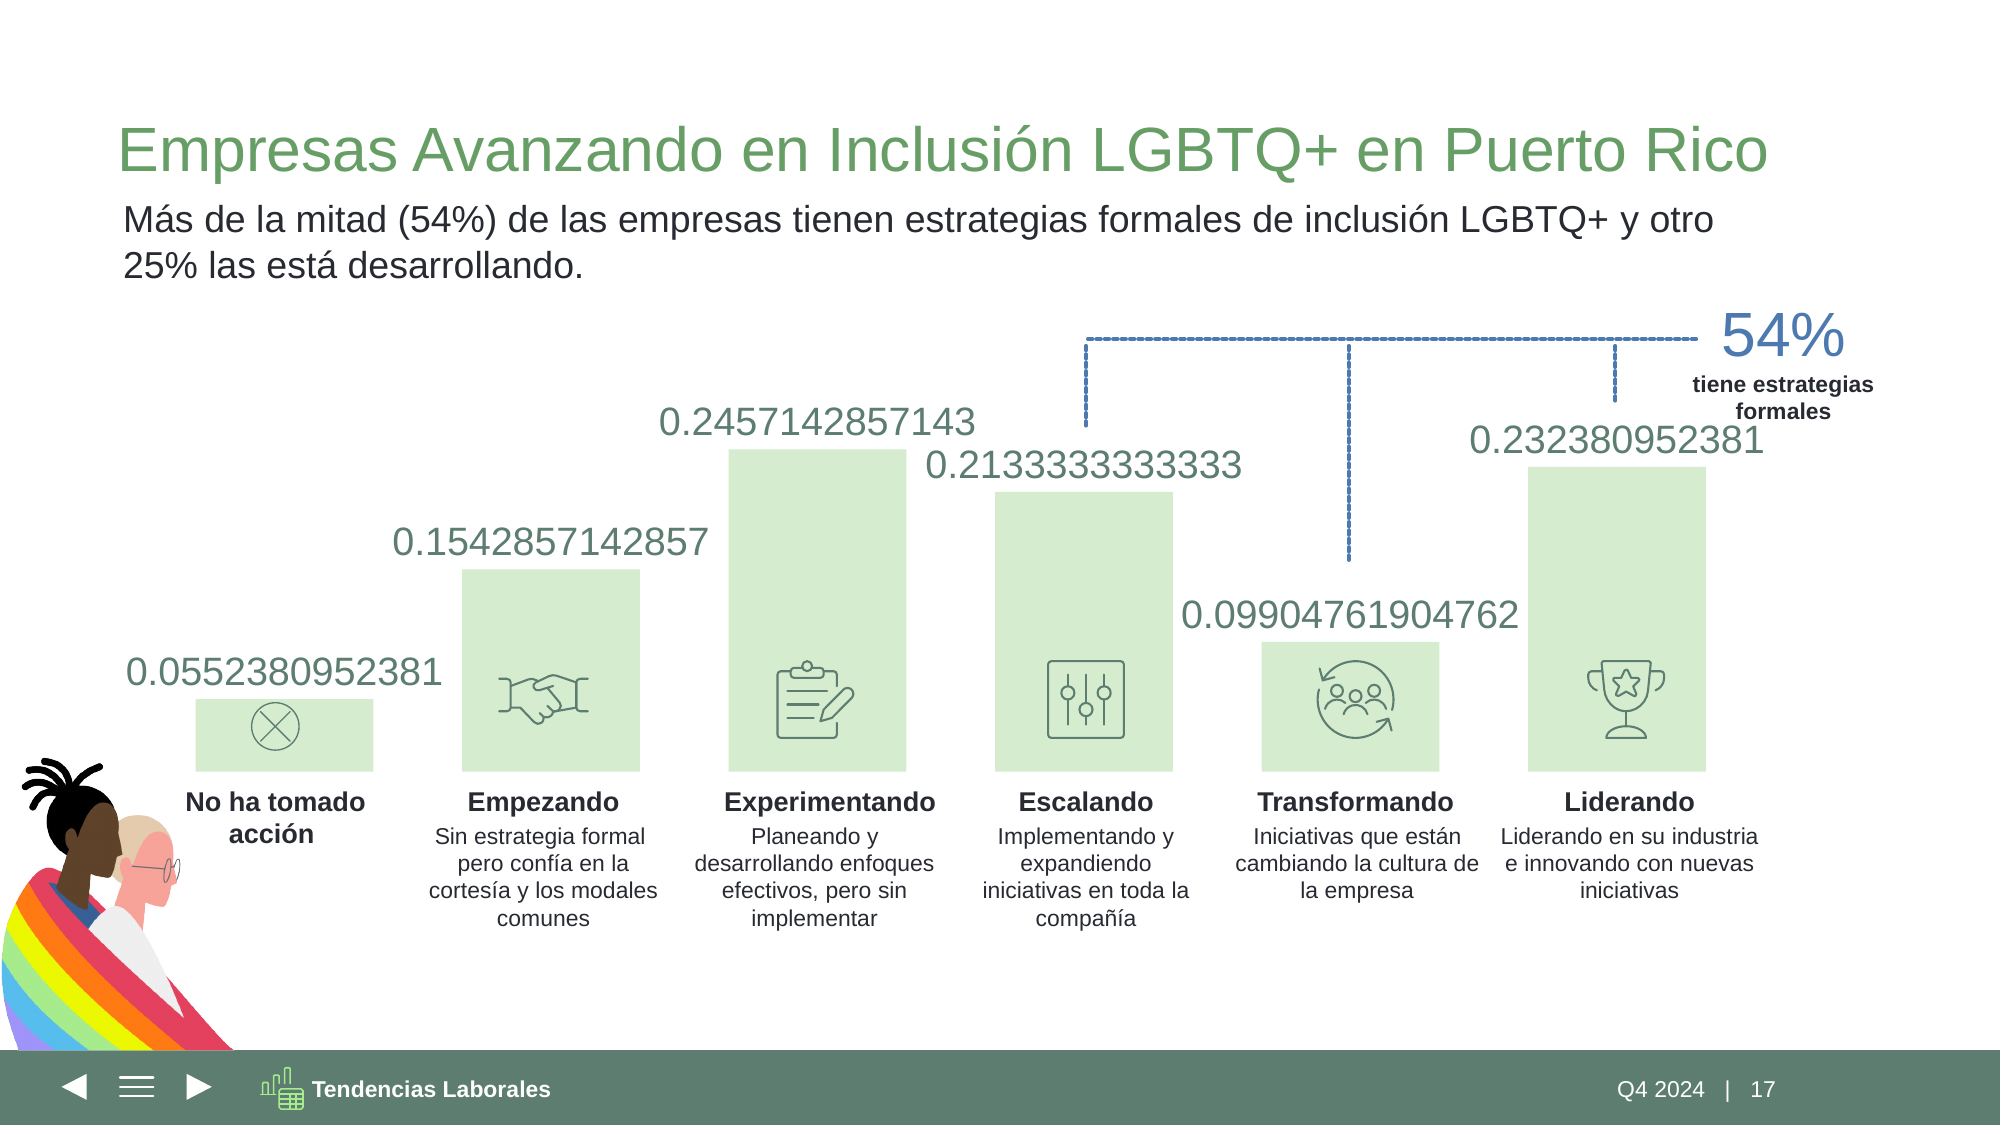

Empresas Avanzando en Inclusión LGBTQ+ en Puerto Rico
# Más de la mitad (54%) de las empresas tienen estrategias formales de inclusión LGBTQ+ y otro 25% las está desarrollando.
54%
tiene estrategias formales
### Chart
| Category | Series 1 |
|---|---|
| No action taken | 0.0552380952381 |
| Initiating: We have no formal strategy but rely on people's common courtesy and manners | 0.1542857142857 |
| Experimenting: We are planning and developing effective approaches but have not implemented them yet | 0.2457142857143 |
| Scaling: We are implementing and expanding our initiatives across the company | 0.2133333333333 |
| Transforming: Our initiatives are fundamentally changing the culture of the company | 0.09904761904762 |
| Leading: We are leading the industry and continuously innovate for new initiatives | 0.232380952381 |
No ha tomado acción
Empezando
Experimentando
Escalando
Transformando
Liderando
Sin estrategia formal
pero confía en la cortesía y los modales comunes
Planeando y desarrollando enfoques efectivos, pero sin implementar
Implementando y expandiendo iniciativas en toda la compañía
Iniciativas que están cambiando la cultura de la empresa
Liderando en su industria e innovando con nuevas iniciativas